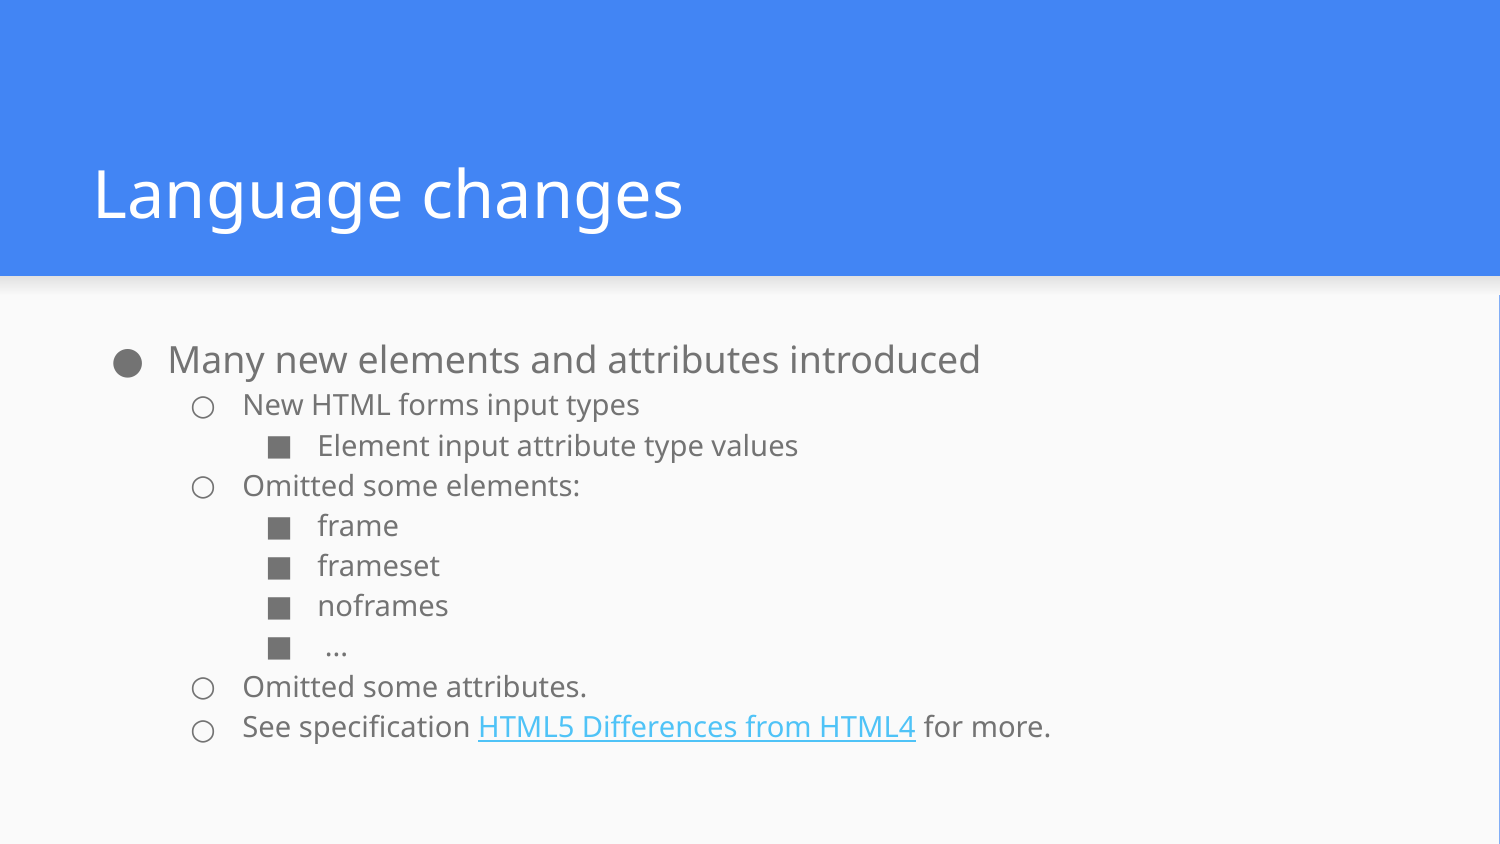

# Language changes
Many new elements and attributes introduced
New HTML forms input types
Element input attribute type values
Omitted some elements:
frame
frameset
noframes
 ...
Omitted some attributes.
See specification HTML5 Differences from HTML4 for more.